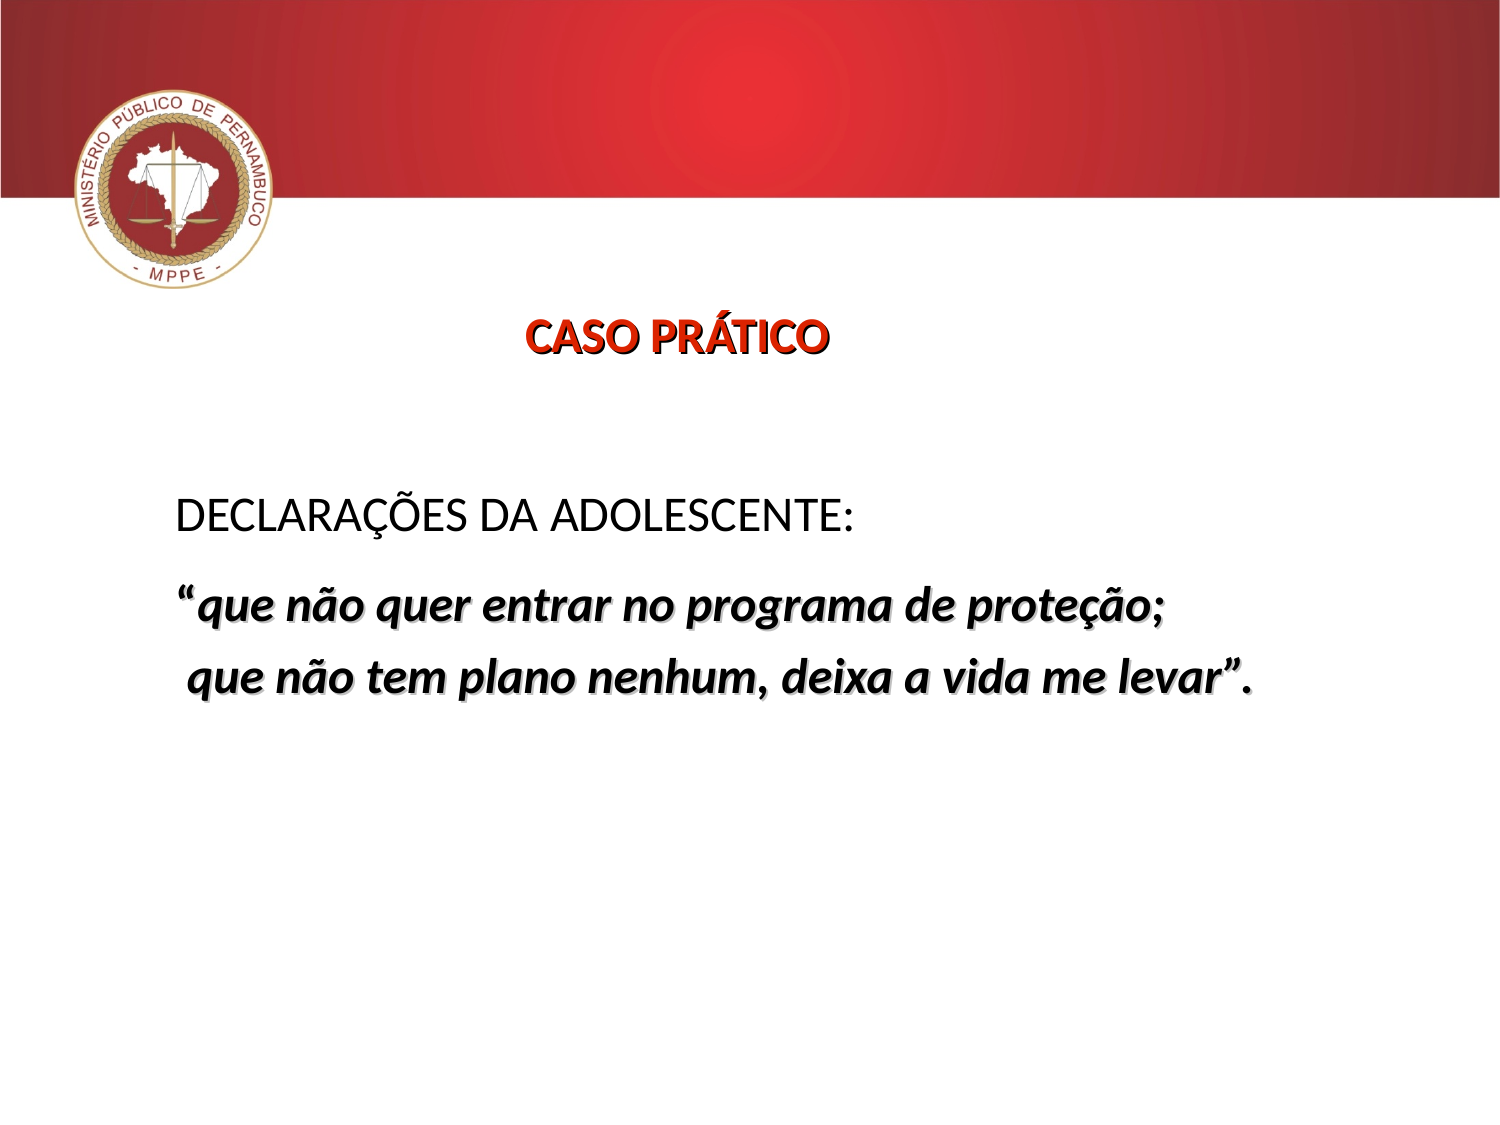

# CASO PRÁTICO
 DECLARAÇÕES DA ADOLESCENTE:
 “que não quer entrar no programa de proteção;
 que não tem plano nenhum, deixa a vida me levar”.